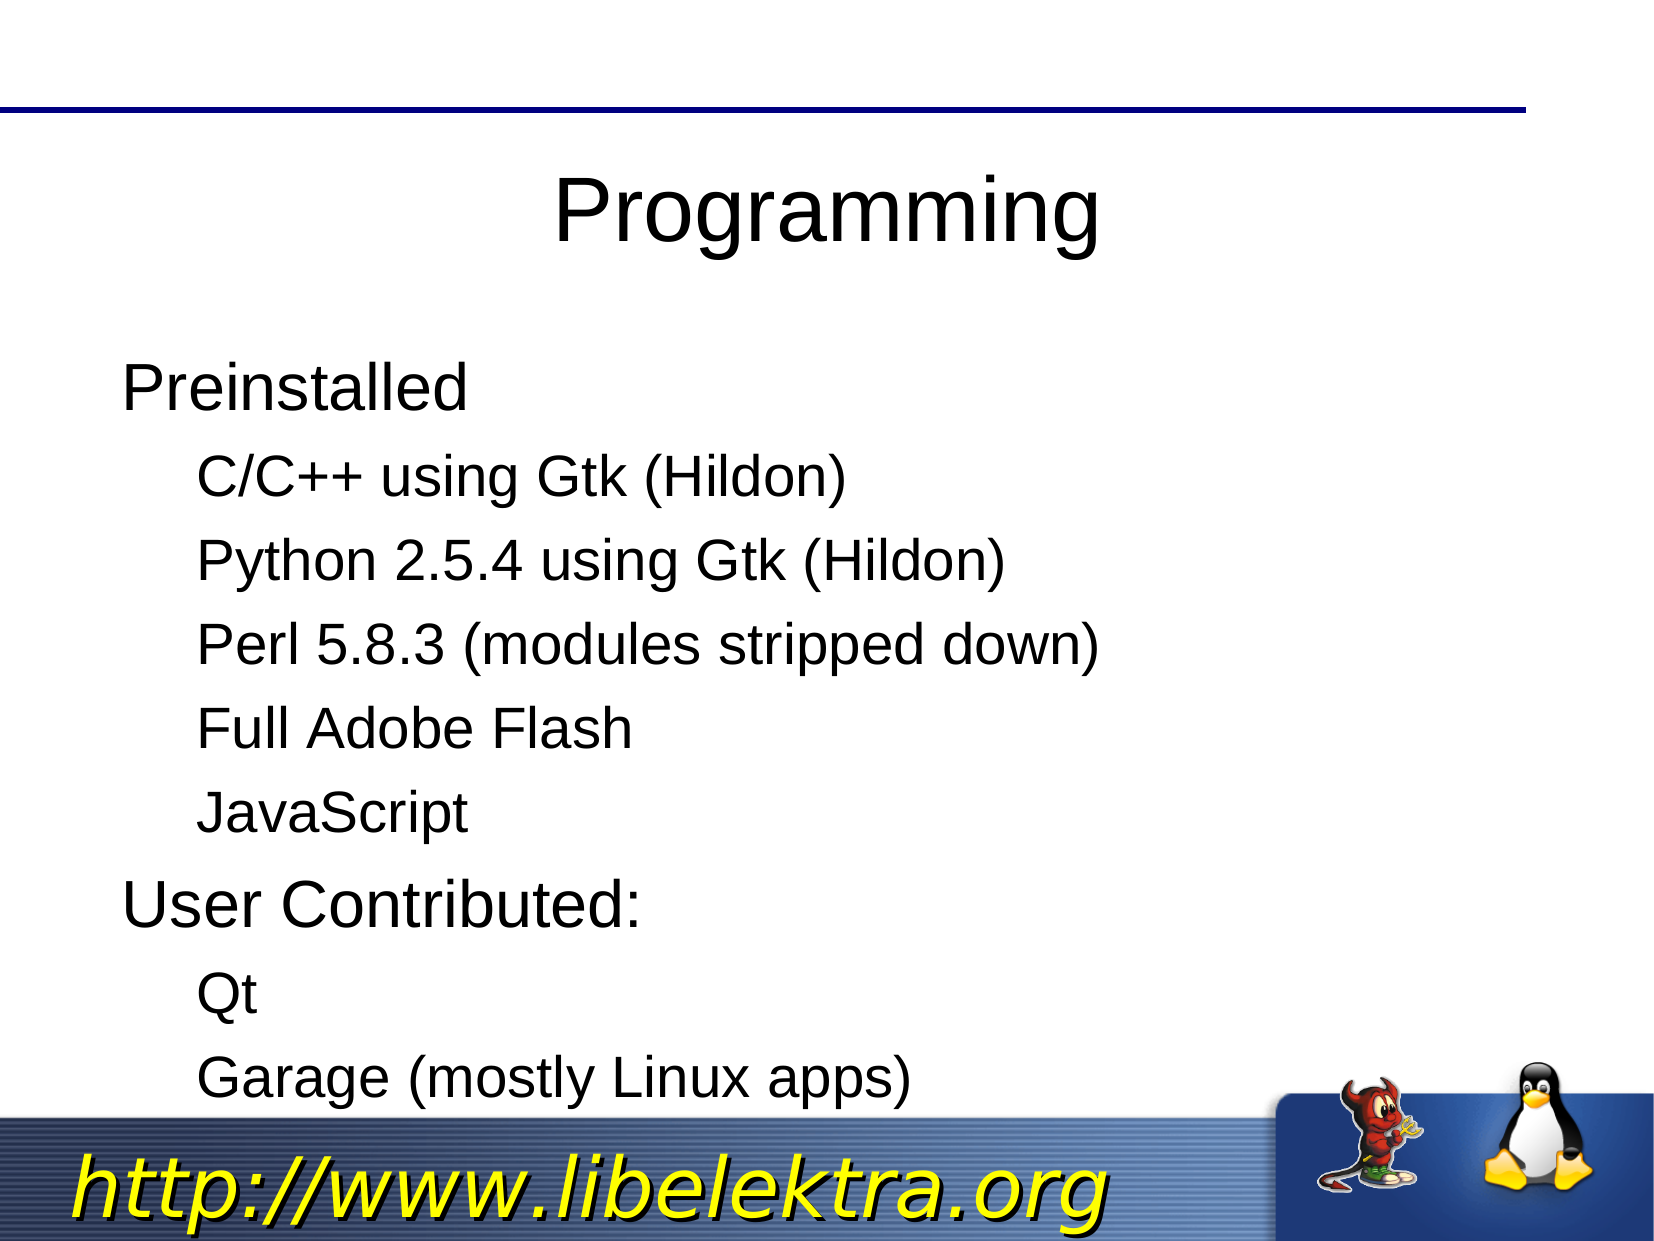

# Programming
Preinstalled
C/C++ using Gtk (Hildon)
Python 2.5.4 using Gtk (Hildon)
Perl 5.8.3 (modules stripped down)
Full Adobe Flash
JavaScript
User Contributed:
Qt
Garage (mostly Linux apps)